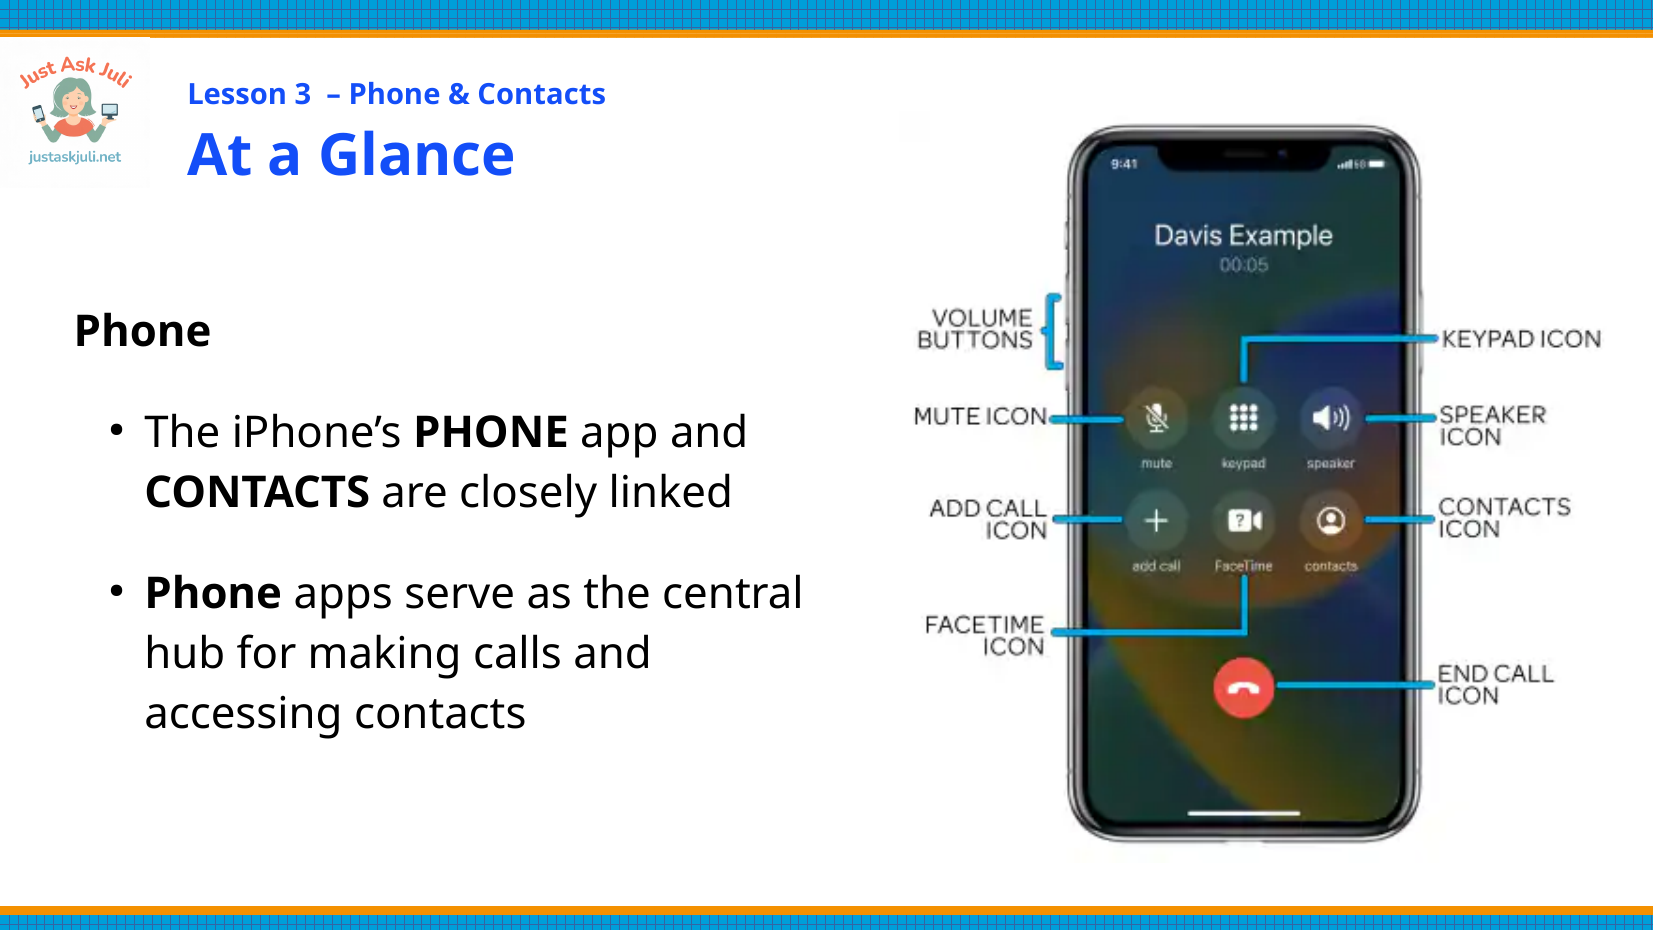

Lesson 3 – Phone & Contacts
At a Glance
Phone
The iPhone’s PHONE app and CONTACTS are closely linked
Phone apps serve as the central hub for making calls and accessing contacts